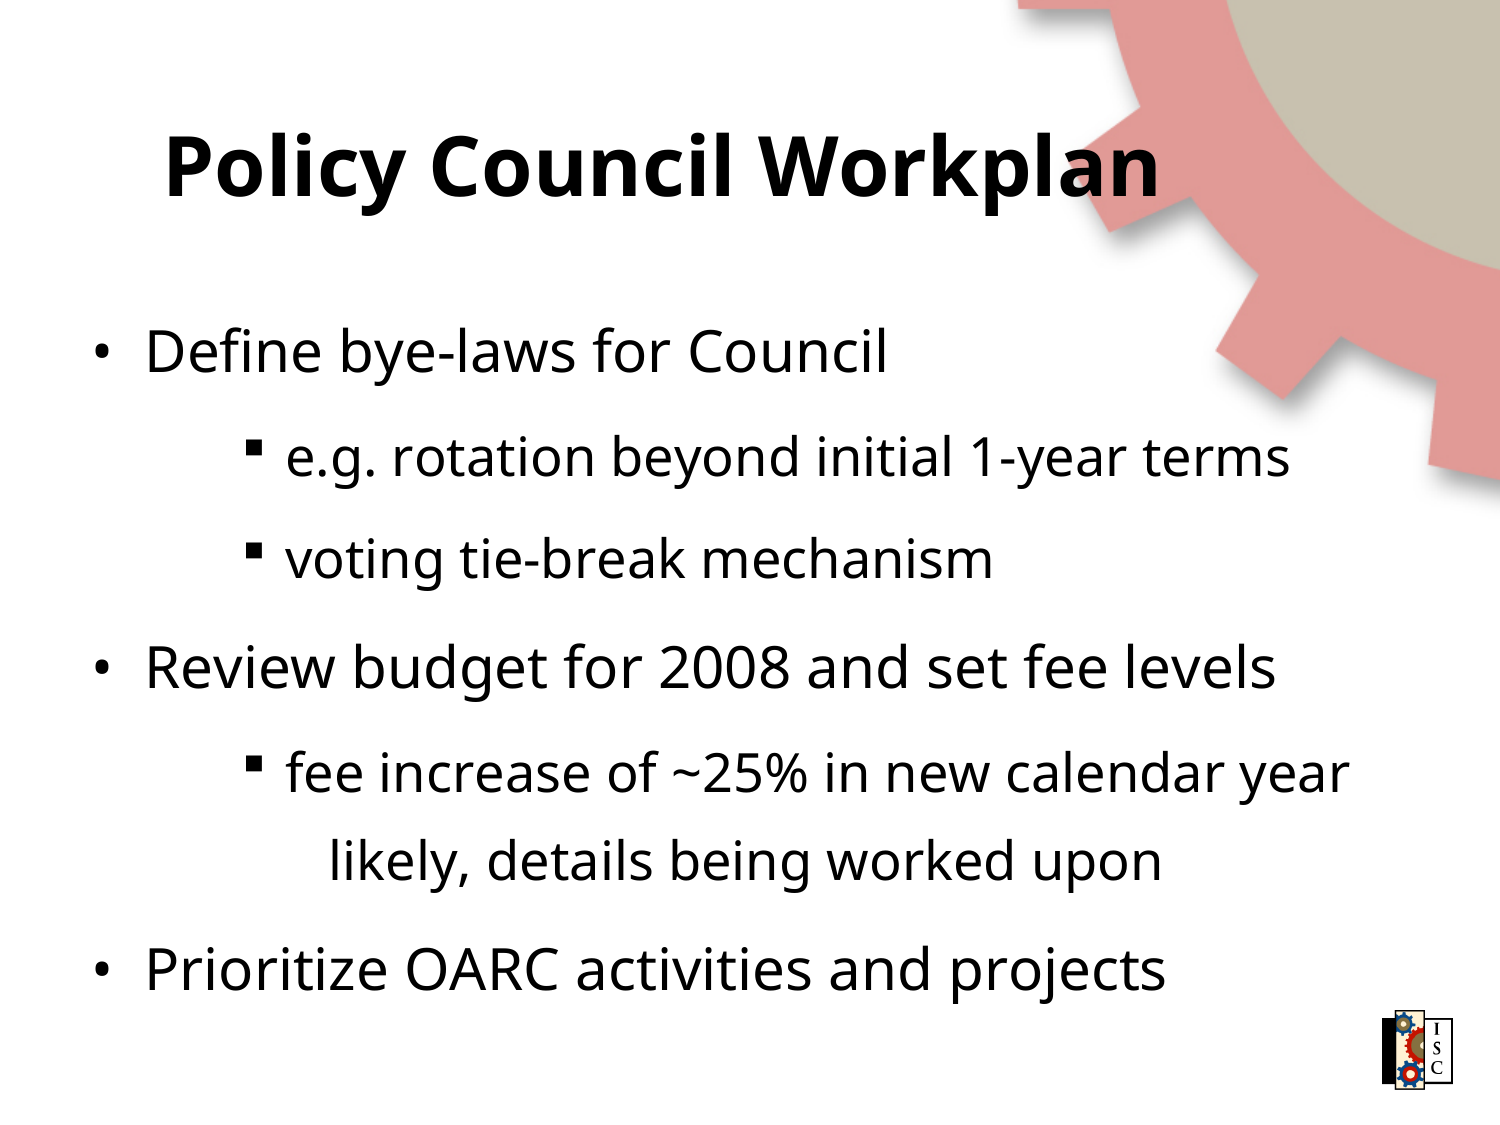

# Policy Council Workplan
Define bye-laws for Council
e.g. rotation beyond initial 1-year terms
voting tie-break mechanism
Review budget for 2008 and set fee levels
fee increase of ~25% in new calendar year likely, details being worked upon
Prioritize OARC activities and projects